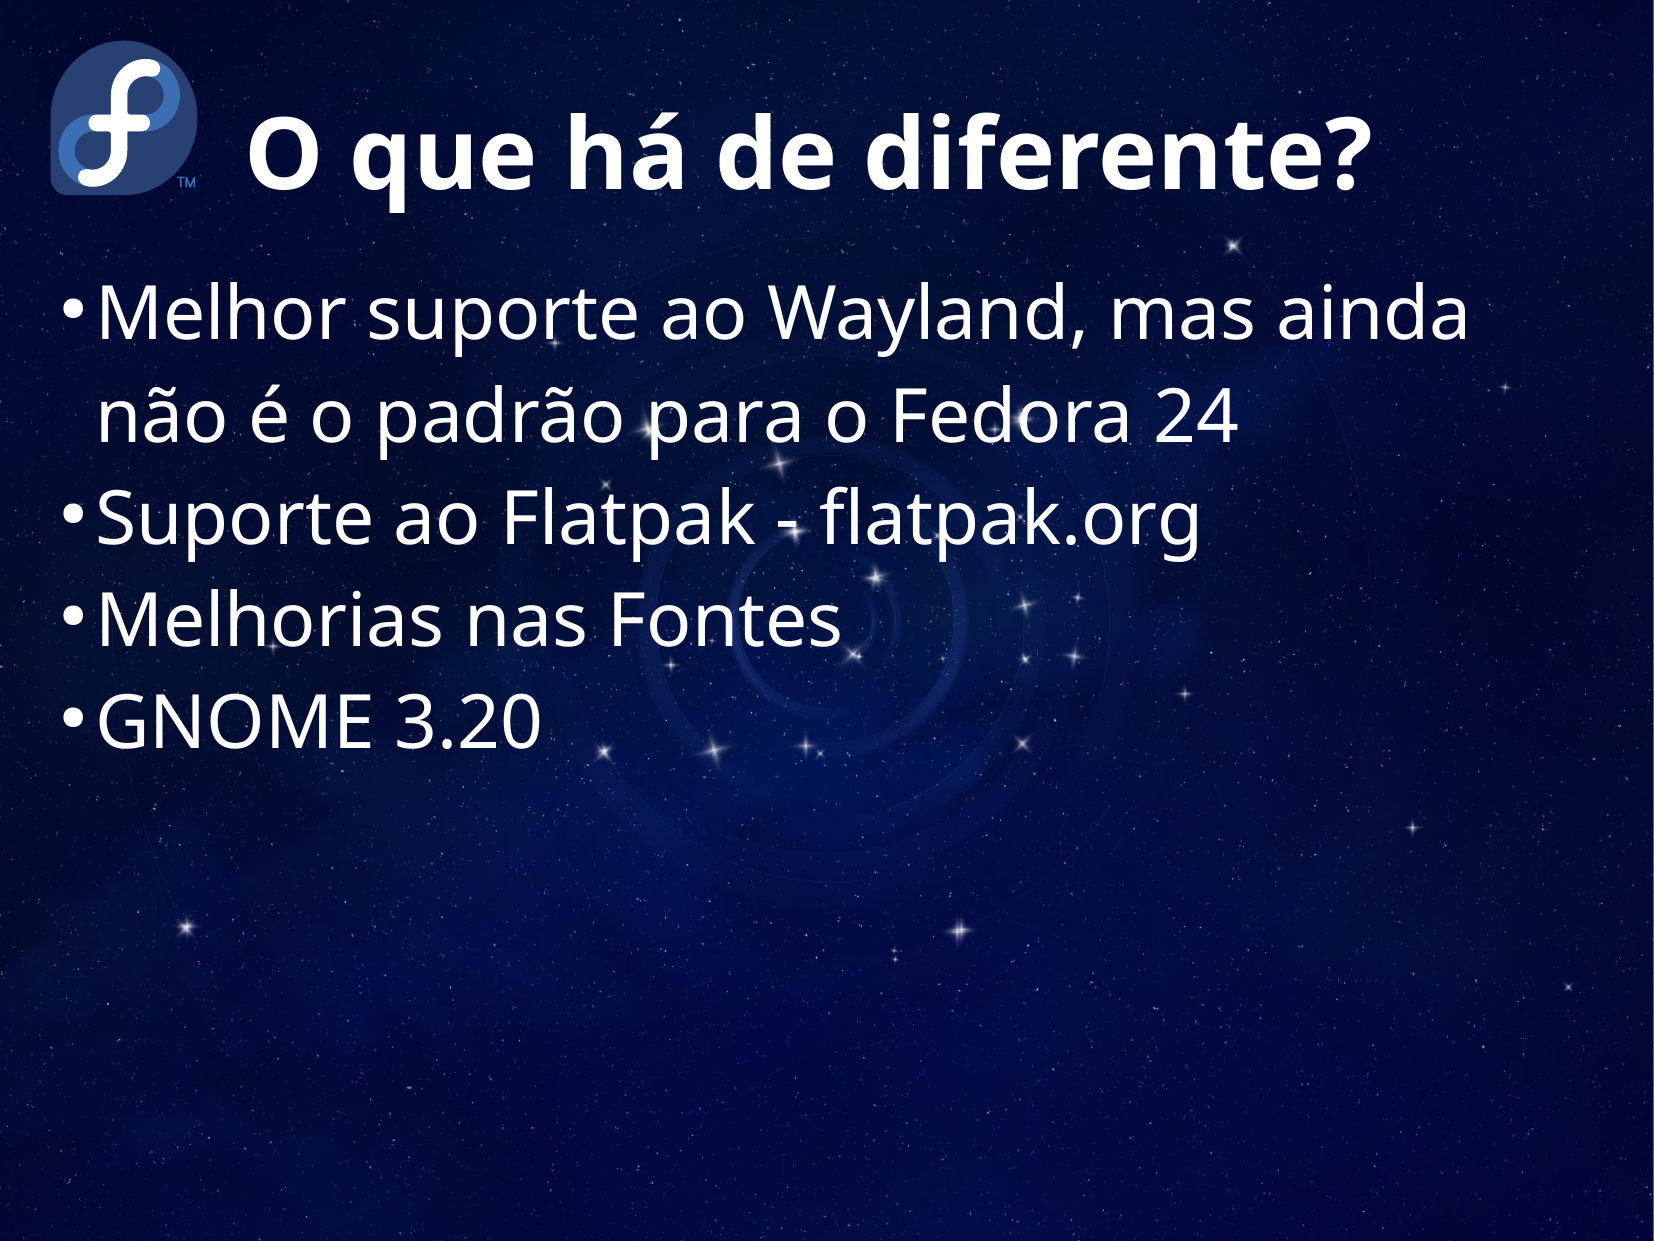

O que há de diferente?
Melhor suporte ao Wayland, mas ainda não é o padrão para o Fedora 24
Suporte ao Flatpak - flatpak.org
Melhorias nas Fontes
GNOME 3.20